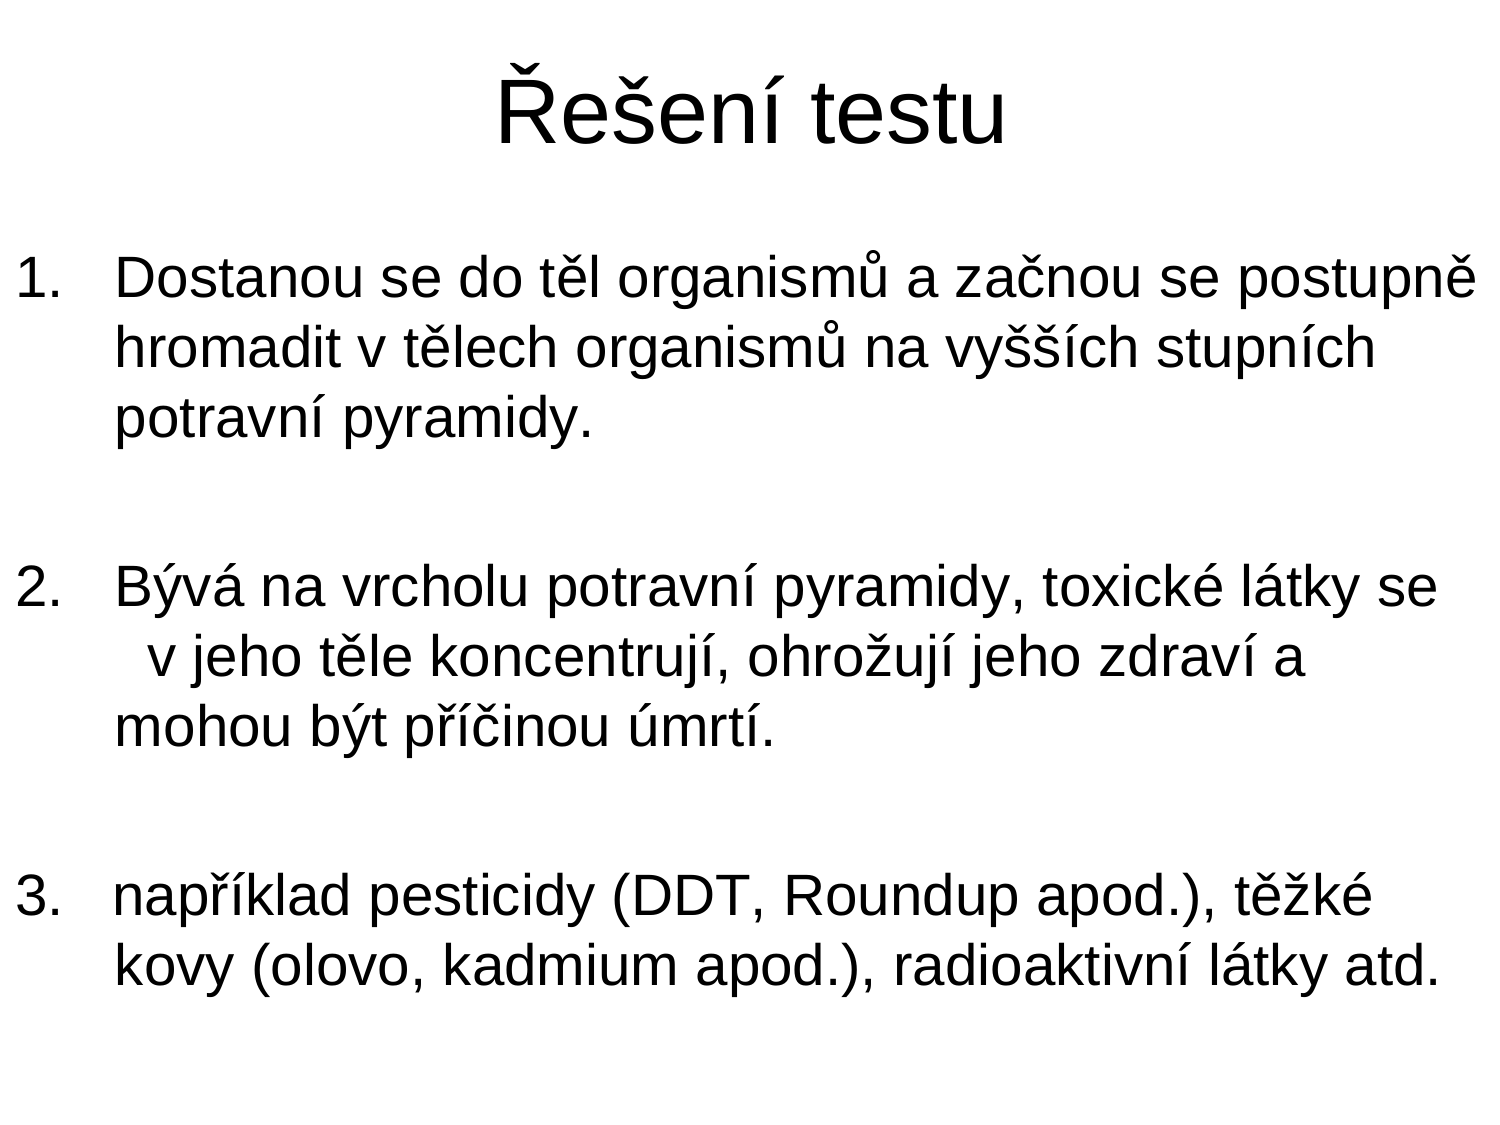

# Řešení testu
Dostanou se do těl organismů a začnou se postupně hromadit v tělech organismů na vyšších stupních potravní pyramidy.
Bývá na vrcholu potravní pyramidy, toxické látky se v jeho těle koncentrují, ohrožují jeho zdraví a mohou být příčinou úmrtí.
3. například pesticidy (DDT, Roundup apod.), těžké kovy (olovo, kadmium apod.), radioaktivní látky atd.